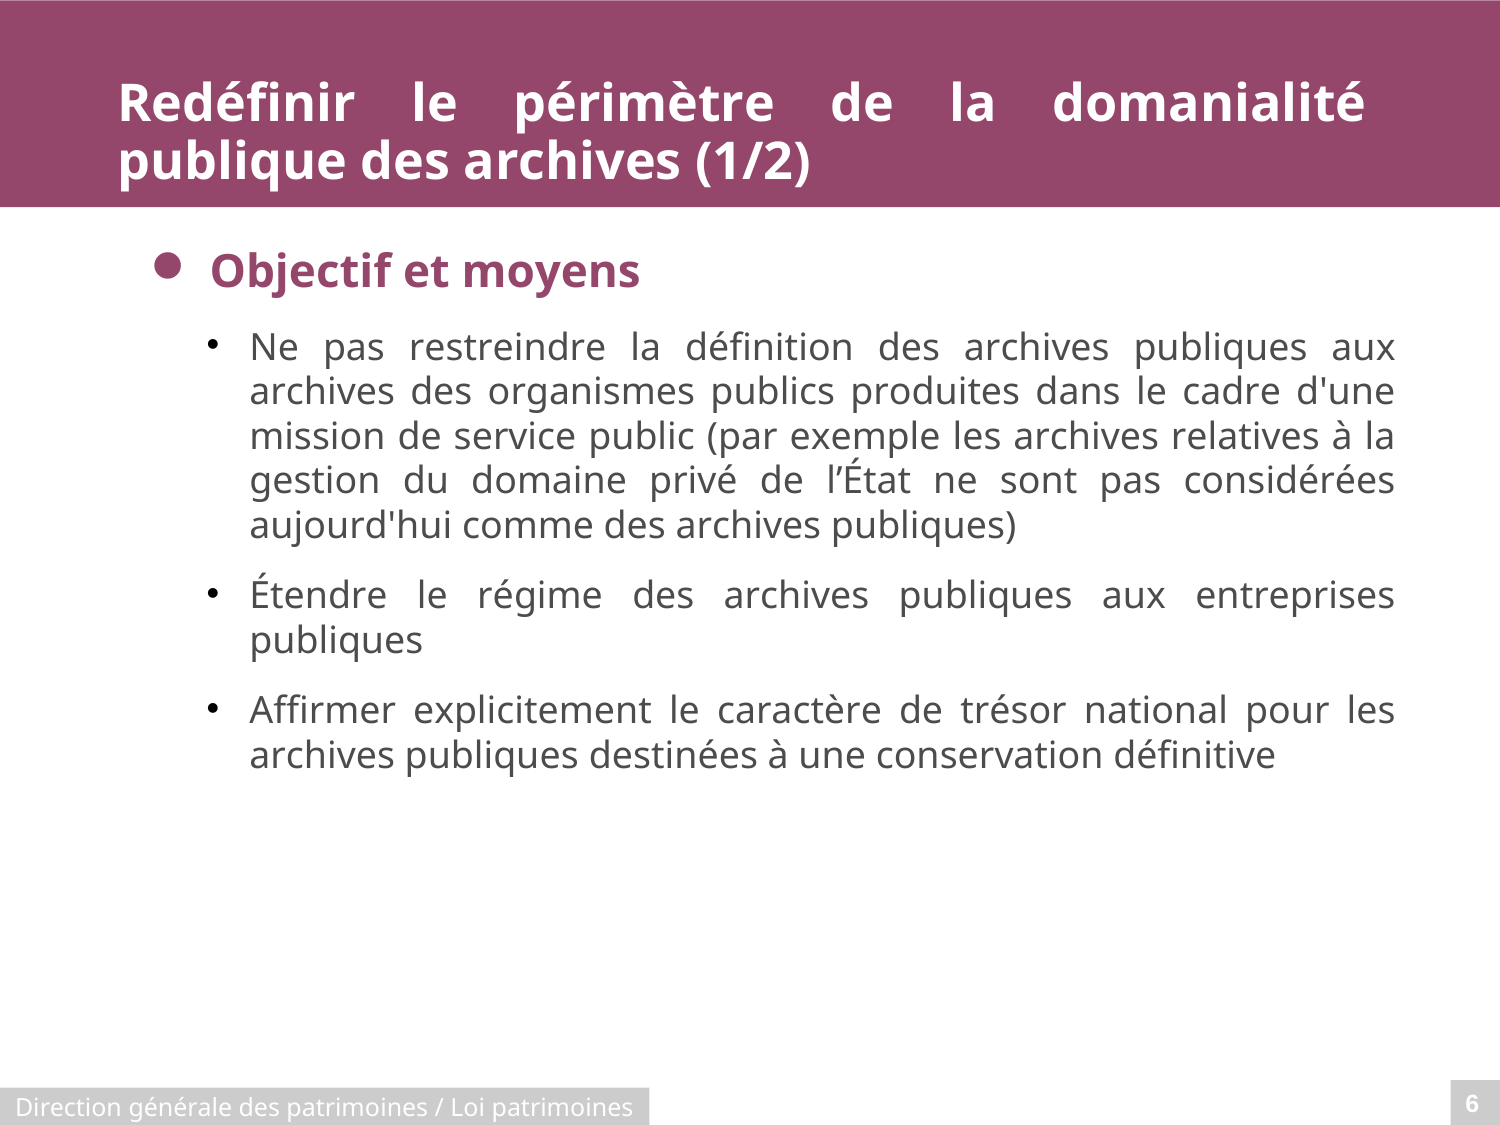

# Redéfinir le périmètre de la domanialité publique des archives (1/2)
Objectif et moyens
Ne pas restreindre la définition des archives publiques aux archives des organismes publics produites dans le cadre d'une mission de service public (par exemple les archives relatives à la gestion du domaine privé de l’État ne sont pas considérées aujourd'hui comme des archives publiques)
Étendre le régime des archives publiques aux entreprises publiques
Affirmer explicitement le caractère de trésor national pour les archives publiques destinées à une conservation définitive
Ministères